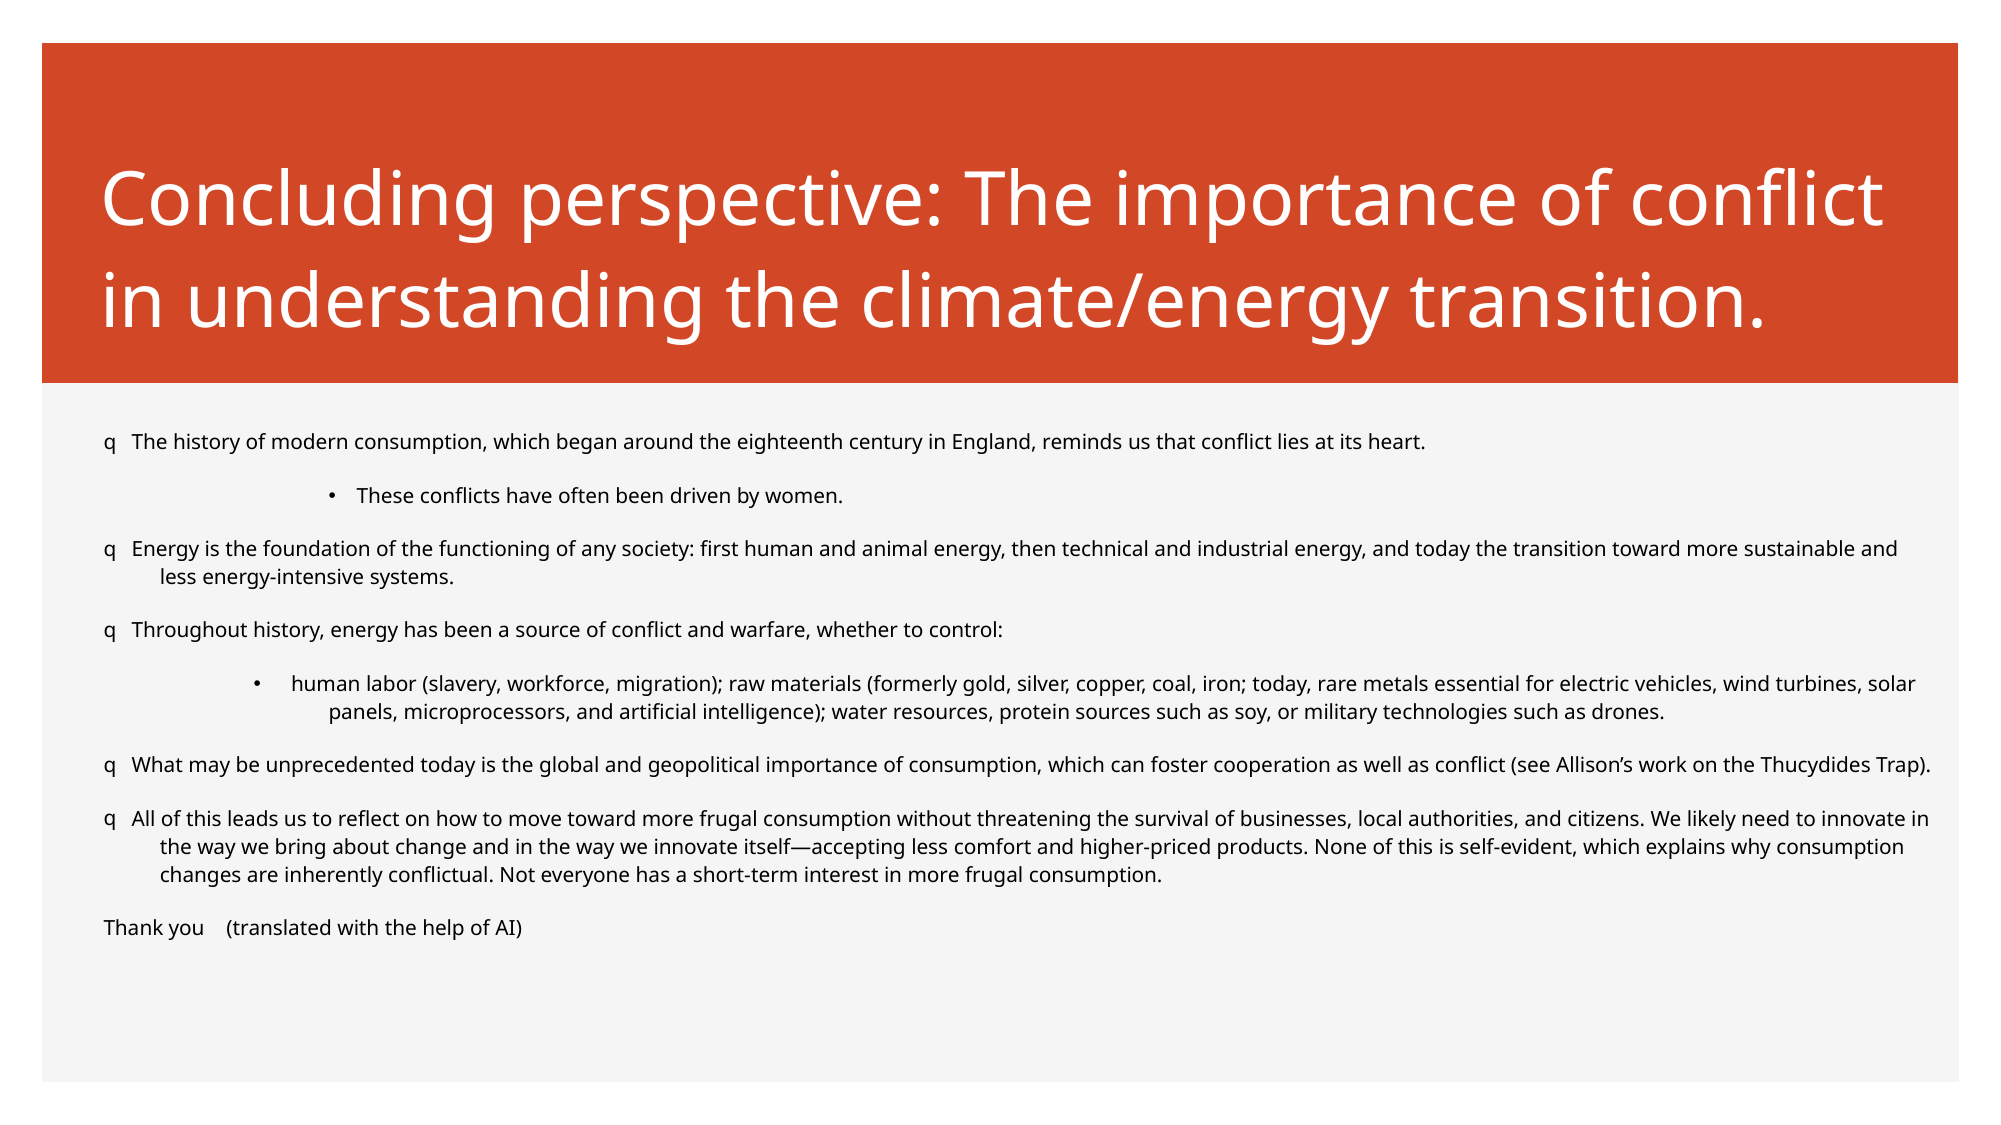

# Concluding perspective: The importance of conflict in understanding the climate/energy transition.
The history of modern consumption, which began around the eighteenth century in England, reminds us that conflict lies at its heart.
These conflicts have often been driven by women.
Energy is the foundation of the functioning of any society: first human and animal energy, then technical and industrial energy, and today the transition toward more sustainable and less energy-intensive systems.
Throughout history, energy has been a source of conflict and warfare, whether to control:
human labor (slavery, workforce, migration); raw materials (formerly gold, silver, copper, coal, iron; today, rare metals essential for electric vehicles, wind turbines, solar panels, microprocessors, and artificial intelligence); water resources, protein sources such as soy, or military technologies such as drones.
What may be unprecedented today is the global and geopolitical importance of consumption, which can foster cooperation as well as conflict (see Allison’s work on the Thucydides Trap).
All of this leads us to reflect on how to move toward more frugal consumption without threatening the survival of businesses, local authorities, and citizens. We likely need to innovate in the way we bring about change and in the way we innovate itself—accepting less comfort and higher-priced products. None of this is self-evident, which explains why consumption changes are inherently conflictual. Not everyone has a short-term interest in more frugal consumption.
Thank you (translated with the help of AI)